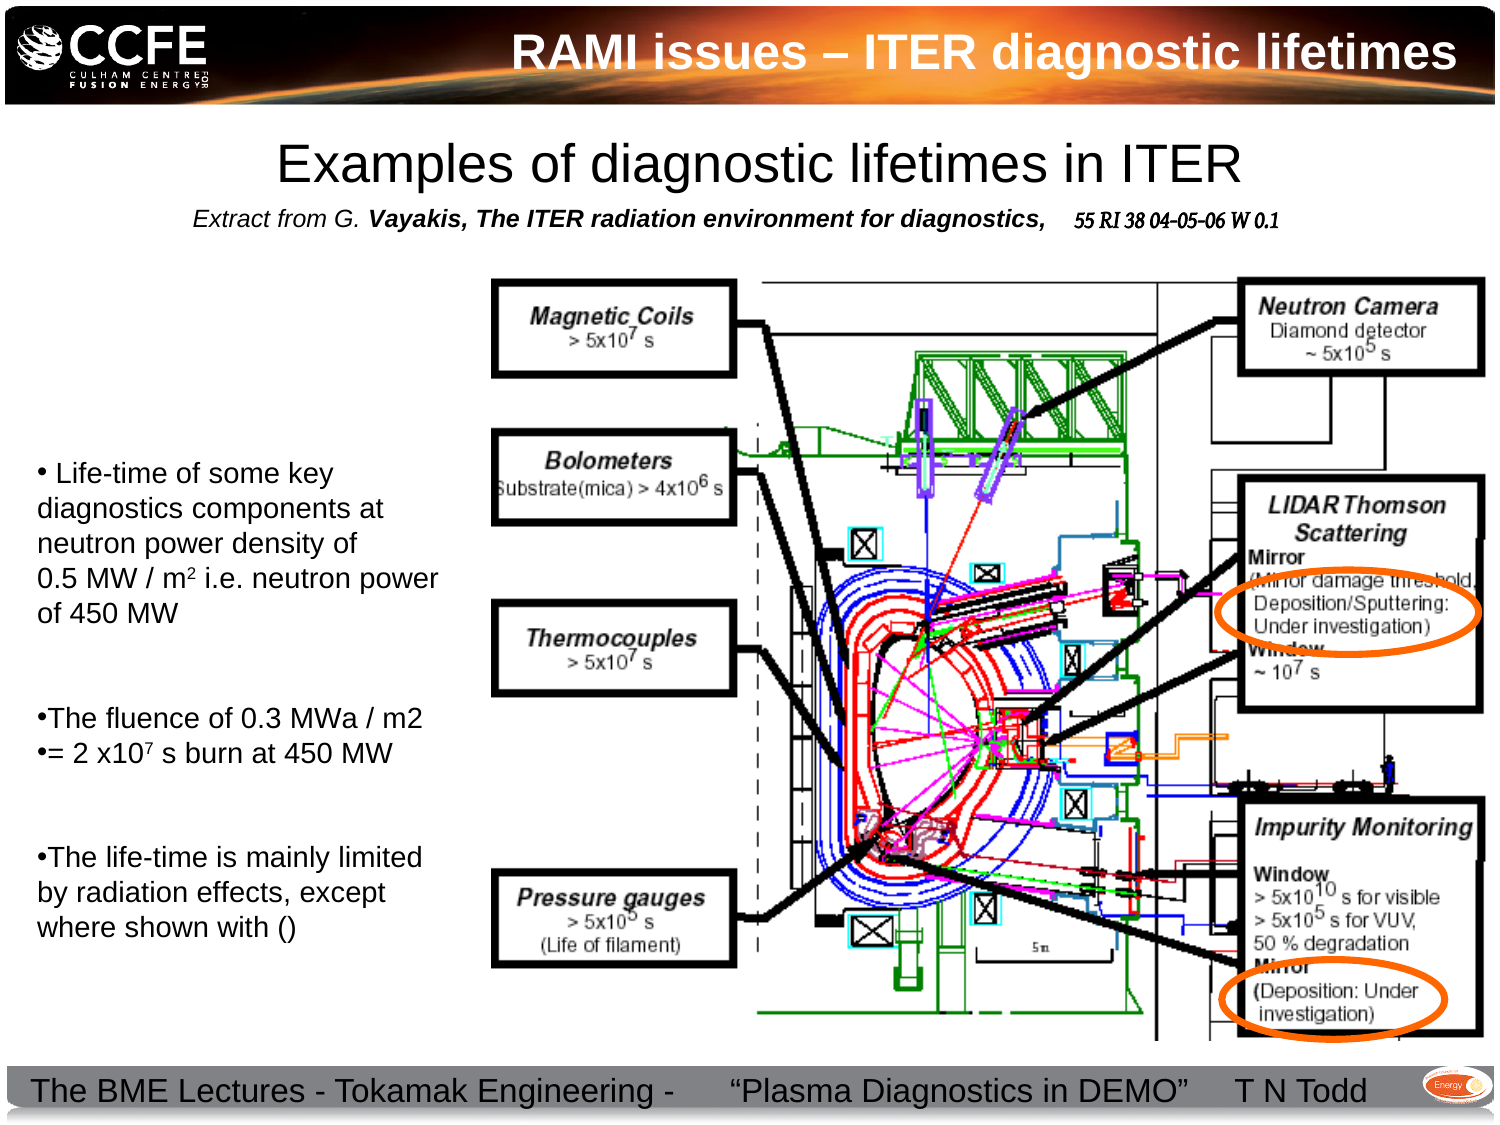

RAMI issues – ITER diagnostic lifetimes
Examples of diagnostic lifetimes in ITER
Extract from G. Vayakis, The ITER radiation environment for diagnostics, N 55 RI 38 04-05-06 W 0.1
 Life-time of some key diagnostics components at neutron power density of 0.5 MW / m2 i.e. neutron power of 450 MW
The fluence of 0.3 MWa / m2
= 2 x107 s burn at 450 MW
The life-time is mainly limited by radiation effects, except where shown with ()